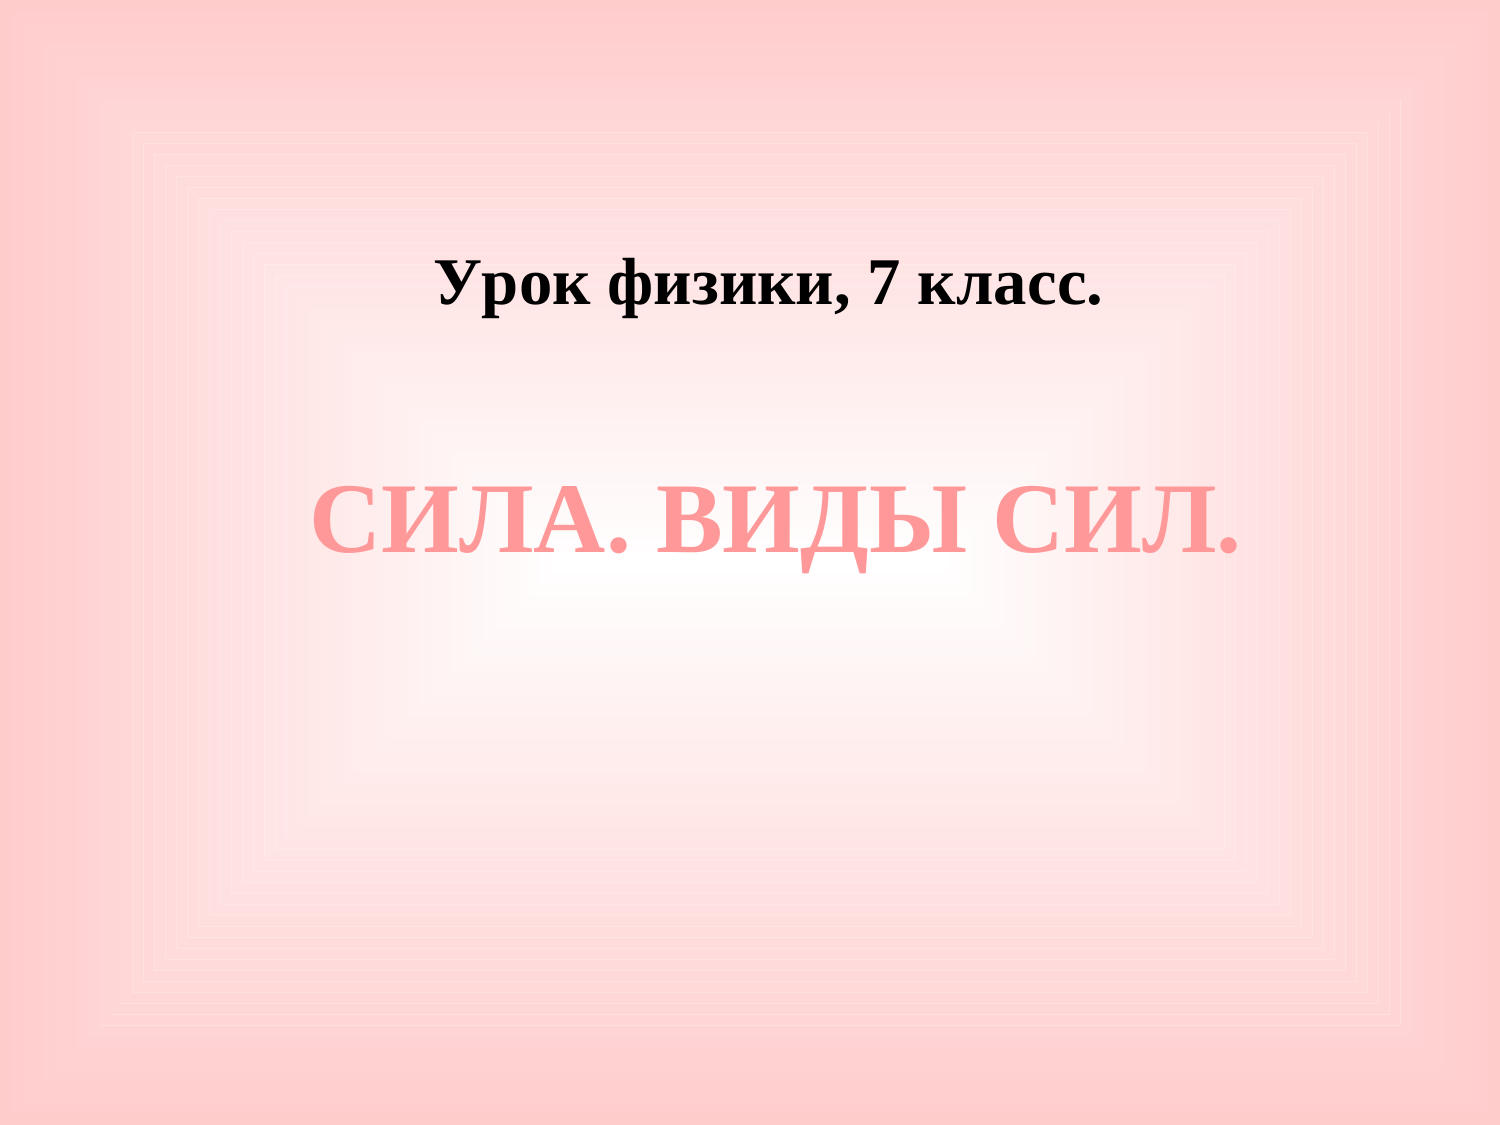

Урок физики, 7 класс.
# СИЛА. ВИДЫ СИЛ.